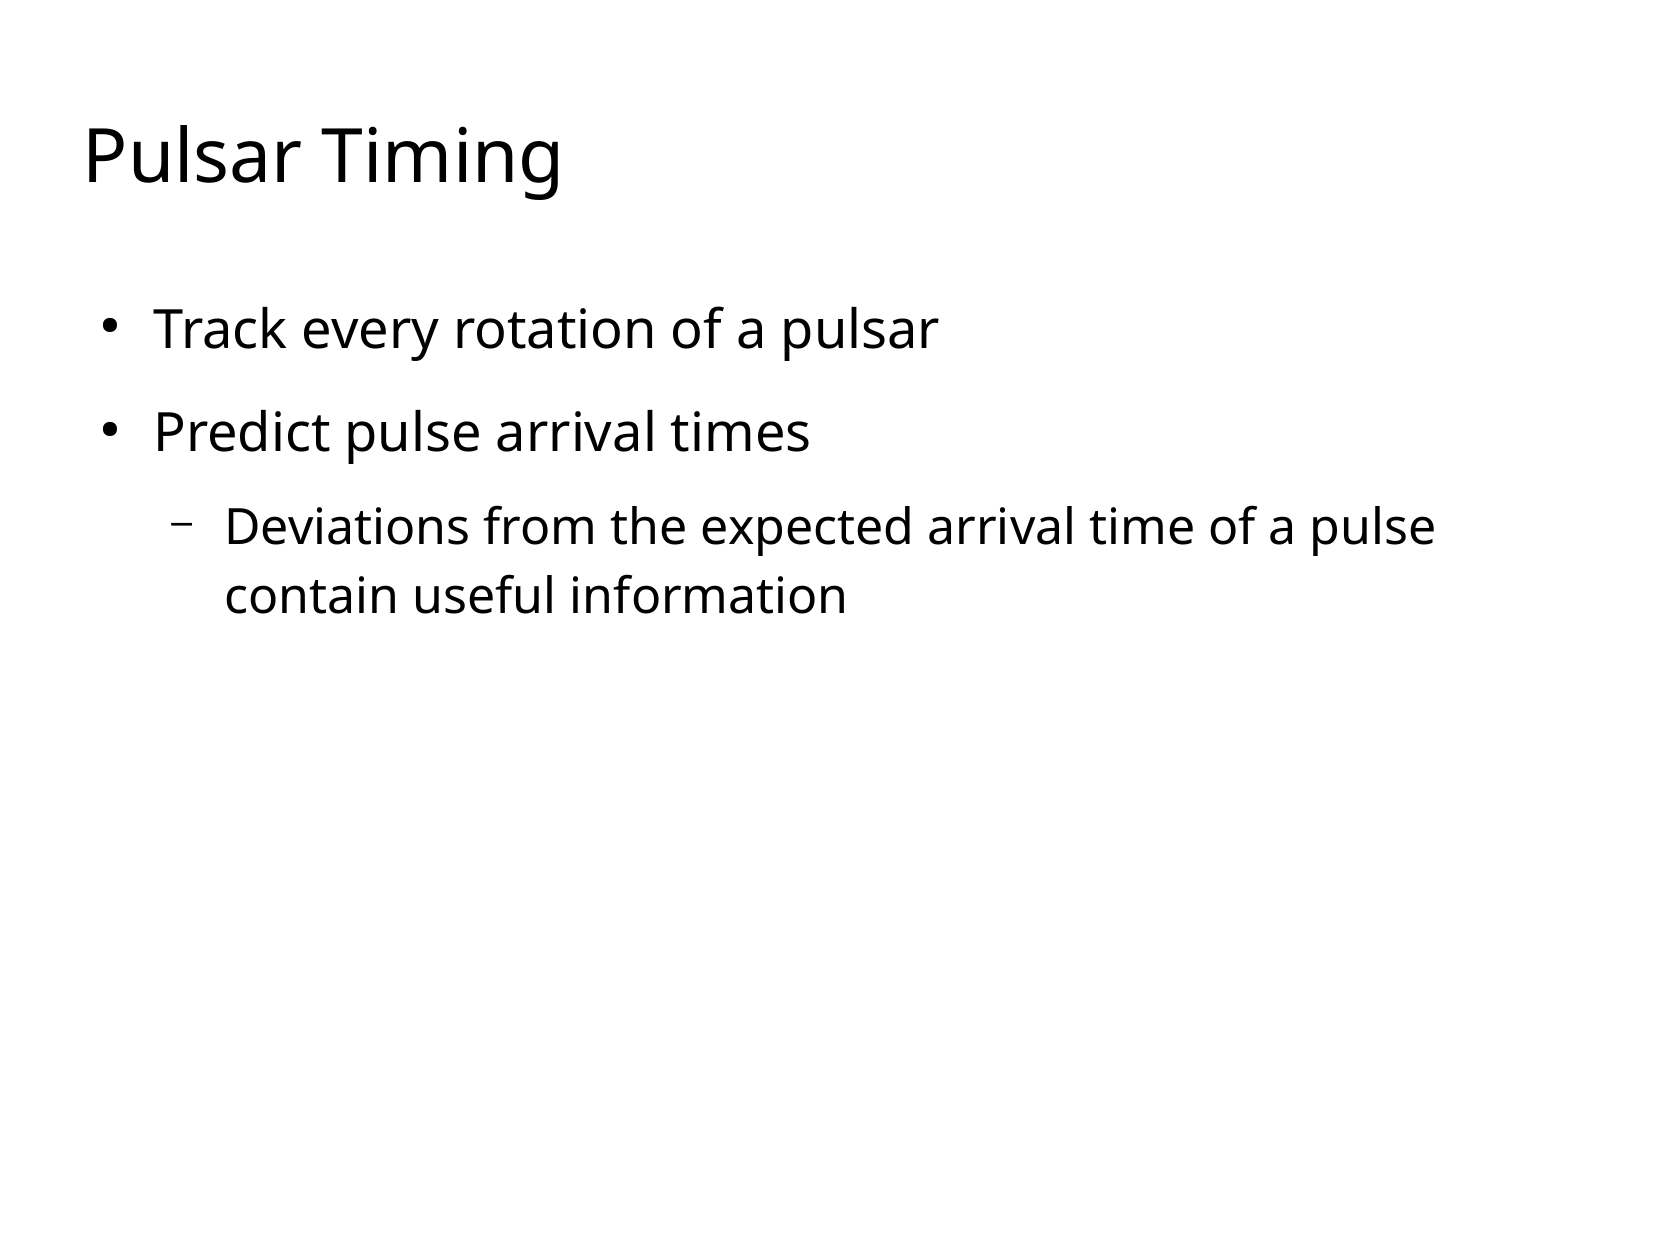

# Pulsar Timing
Track every rotation of a pulsar
Predict pulse arrival times
Deviations from the expected arrival time of a pulse contain useful information